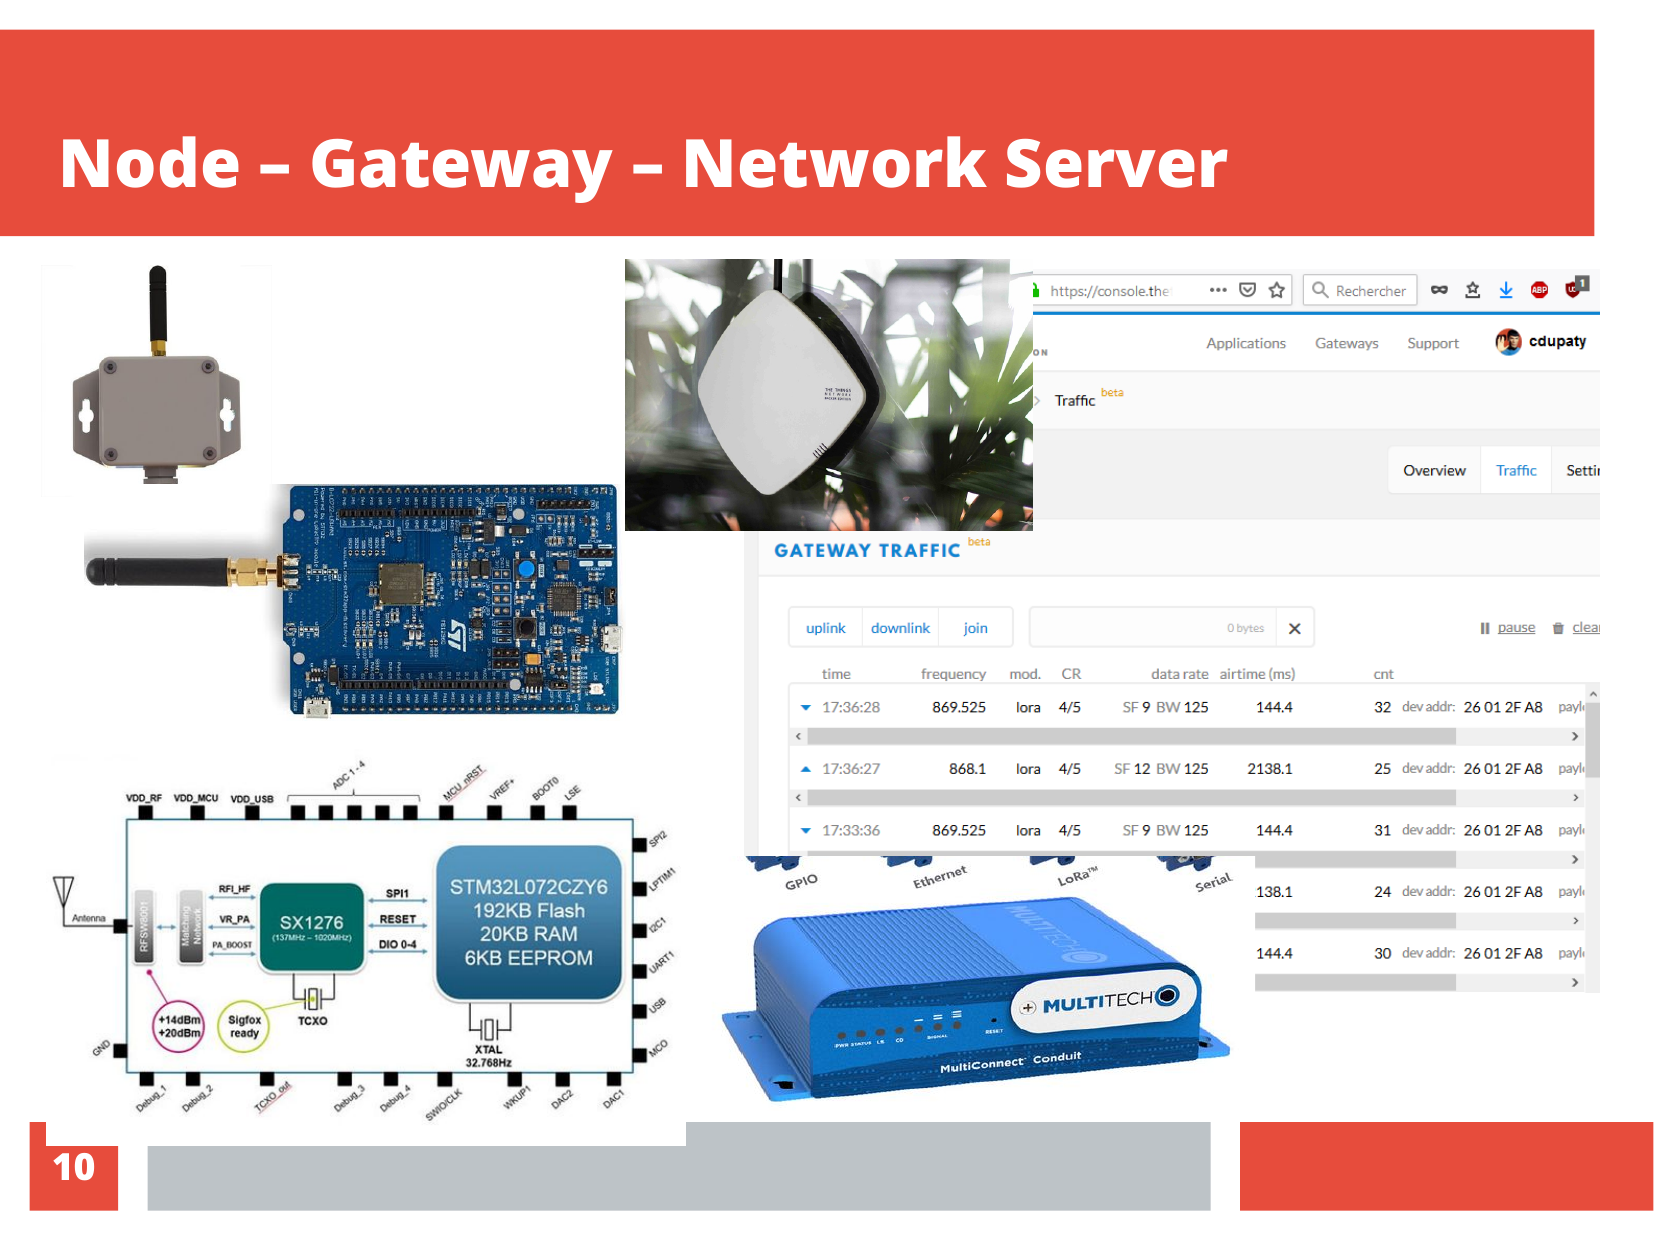

# Node – Gateway – Network Server
10